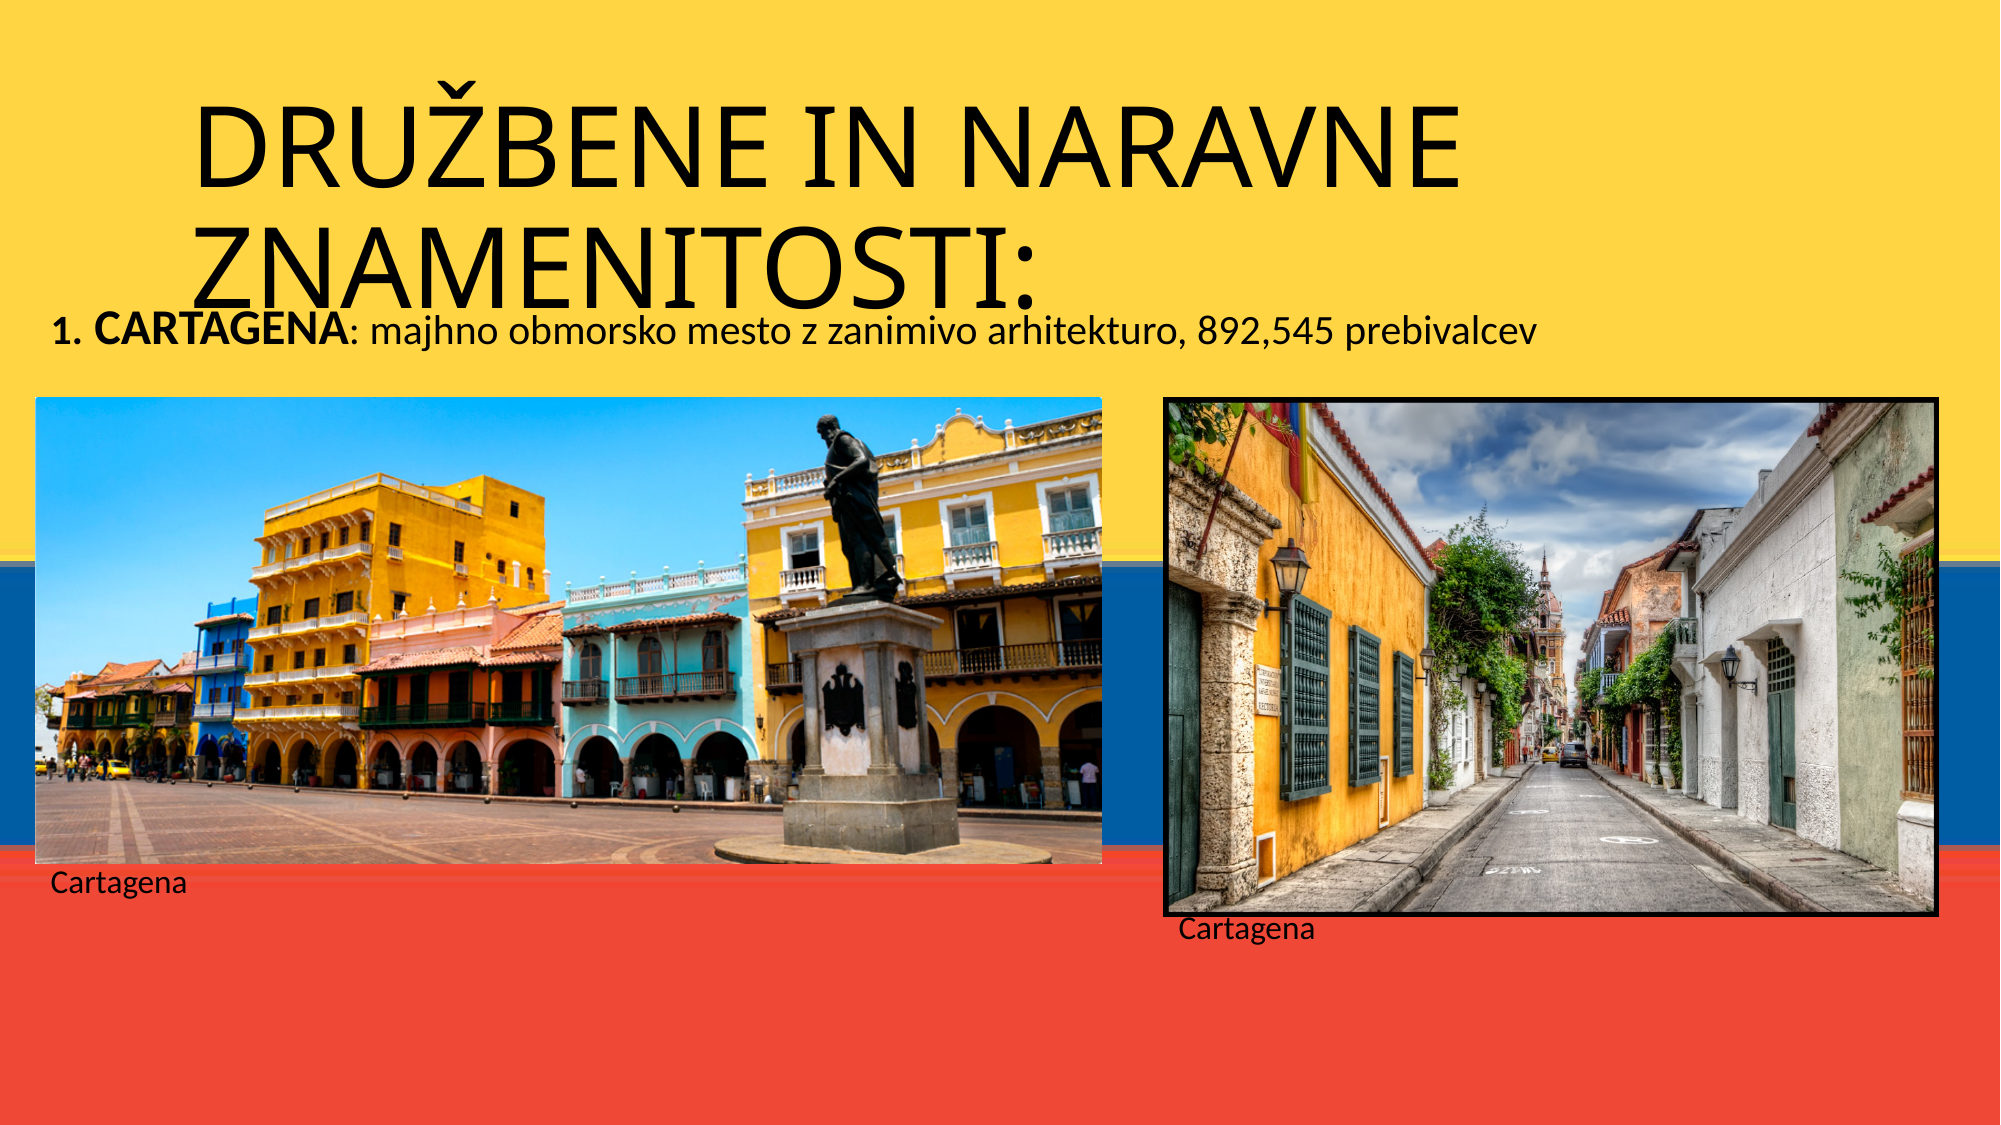

# družbene in naravne znamenitosti:
1. CARTAGENA: majhno obmorsko mesto z zanimivo arhitekturo, 892,545 prebivalcev
Cartagena
Cartagena